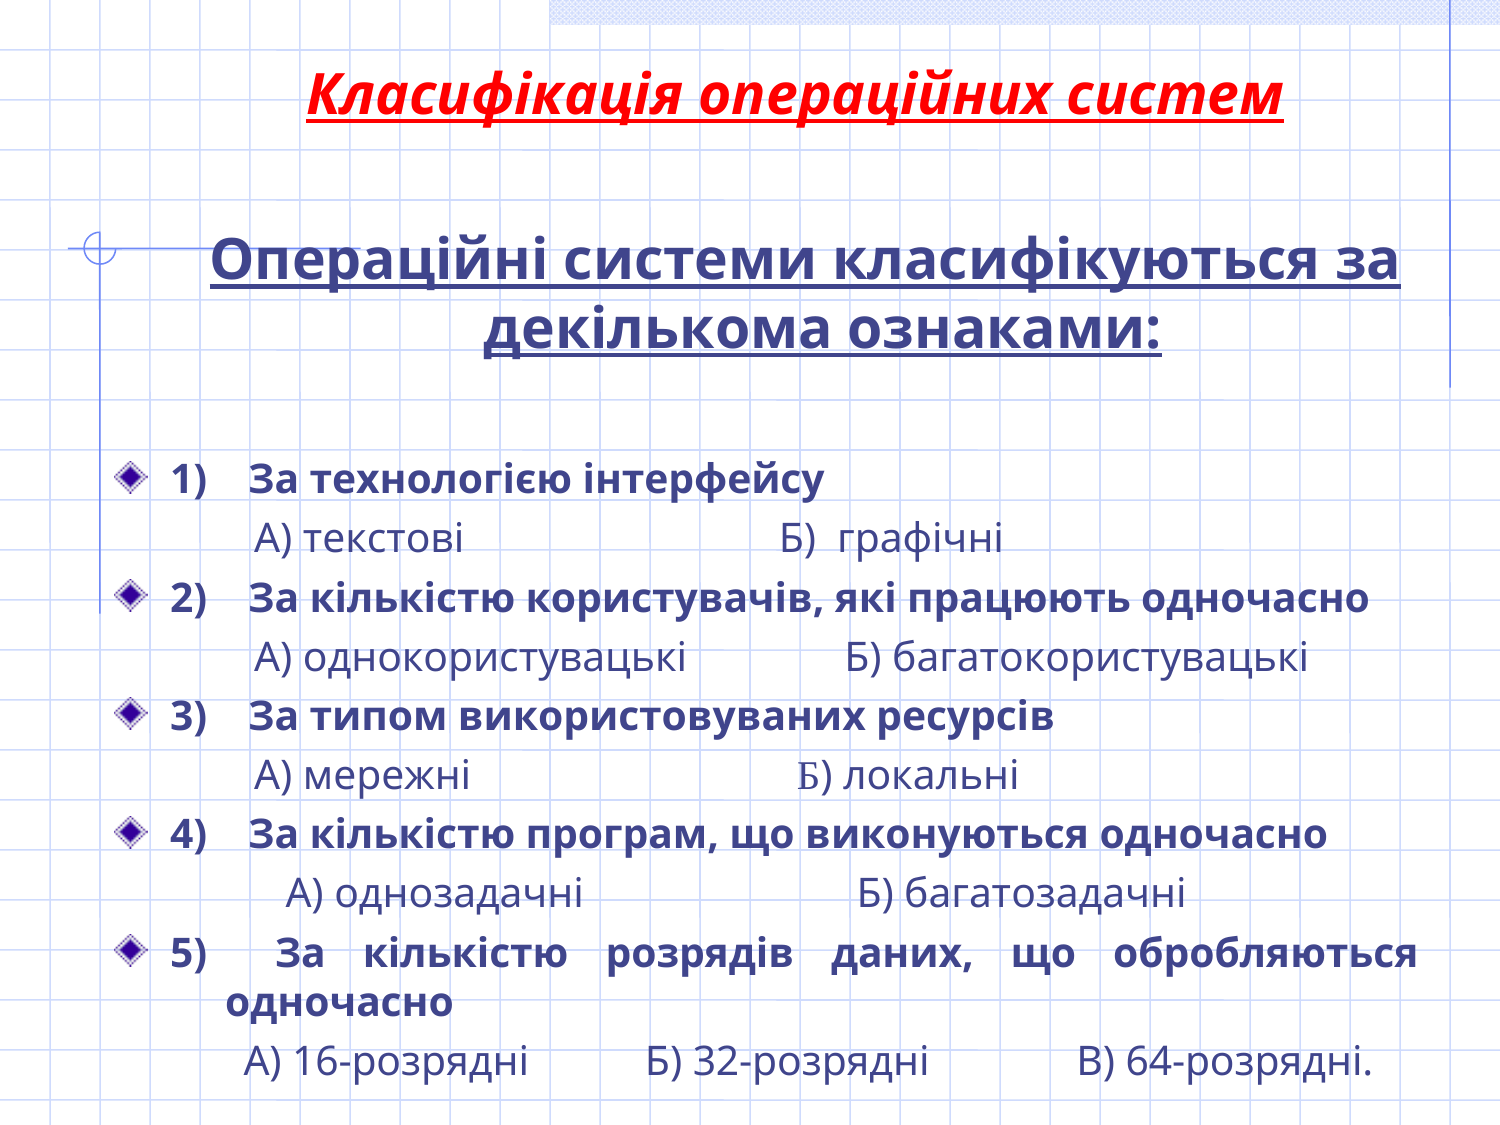

# Класифікація операційних систем
 Операційні системи класифікуються за декількома ознаками:
1)    За технологією інтерфейсу
 А) текстові Б) графічні
2)    За кількістю користувачів, які працюють одночасно
 А) однокористувацькі Б) багатокористувацькі
3)    За типом використовуваних ресурсів
 А) мережні Б) локальні
4)    За кількістю програм, що виконуються одночасно
 А) однозадачні Б) багатозадачні
5)    За кількістю розрядів даних, що обробляються одночасно
 А) 16-розрядні Б) 32-розрядні В) 64-розрядні.